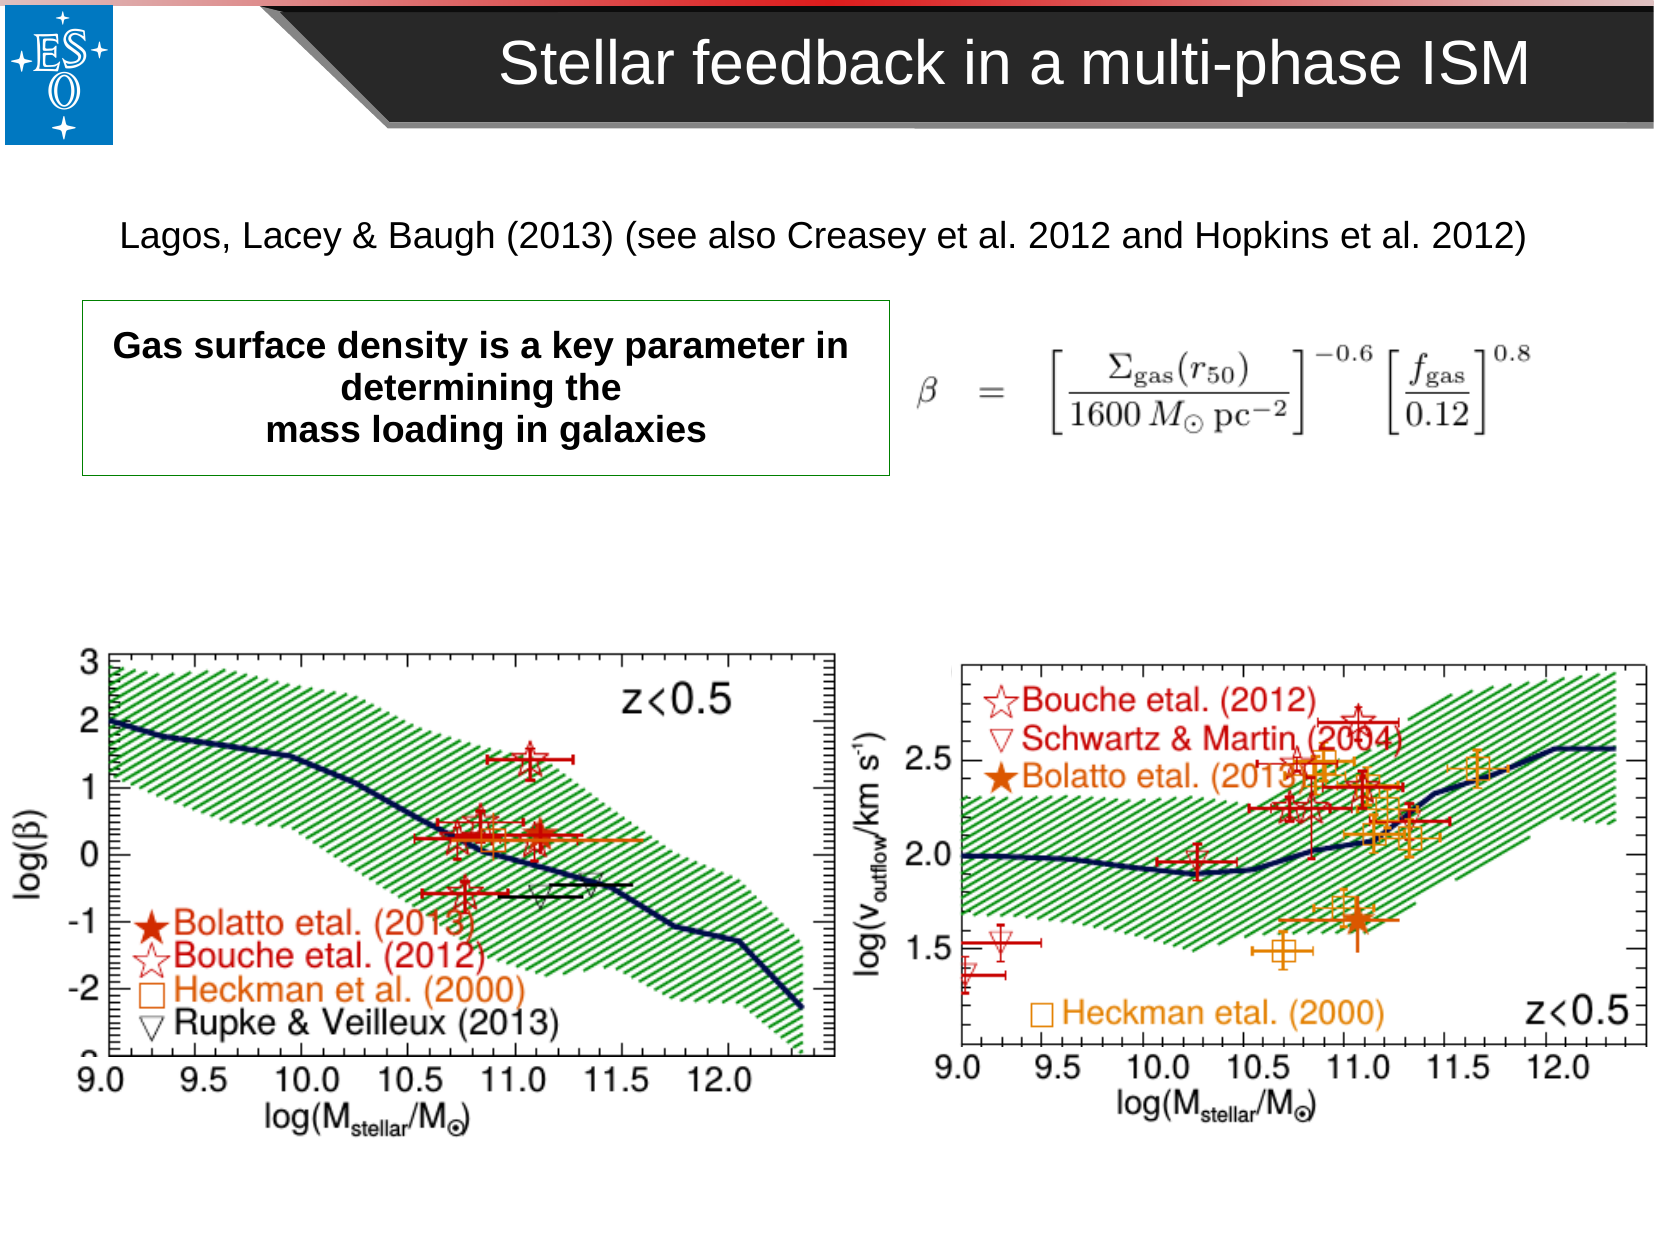

# Stellar feedback in a multi-phase ISM
Lagos, Lacey & Baugh (2013) (see also Creasey et al. 2012 and Hopkins et al. 2012)
Gas surface density is a key parameter in
determining the
mass loading in galaxies